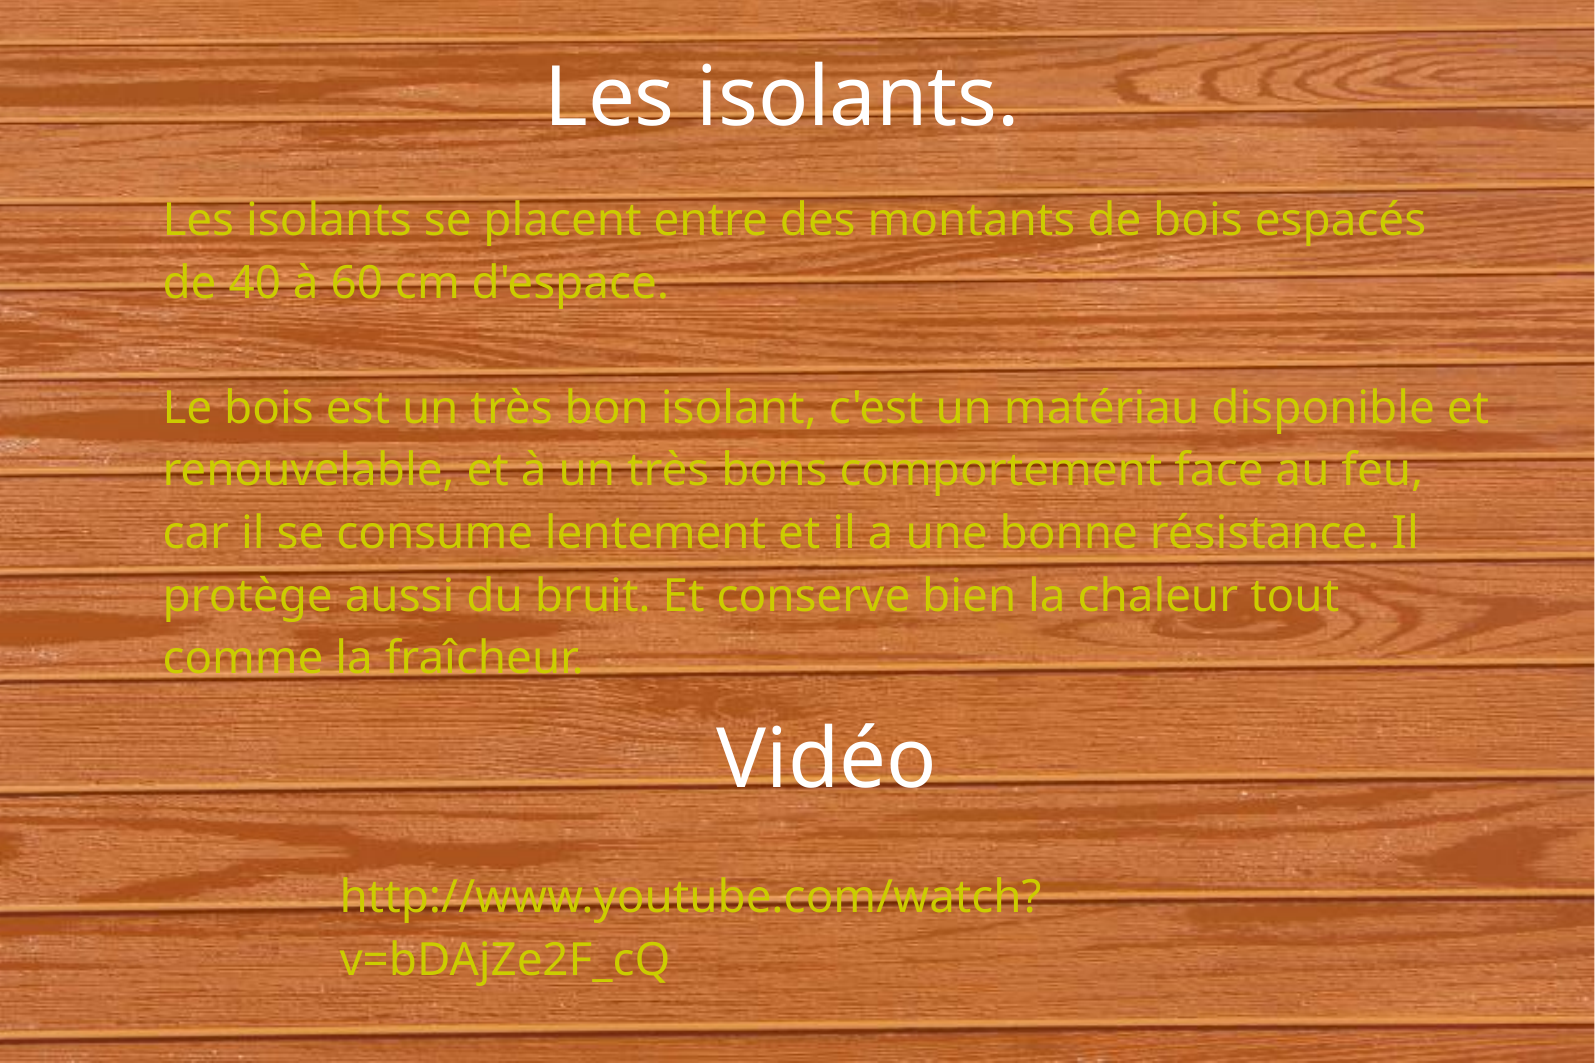

Les isolants.
Les isolants se placent entre des montants de bois espacés de 40 à 60 cm d'espace.
Le bois est un très bon isolant, c'est un matériau disponible et renouvelable, et à un très bons comportement face au feu, car il se consume lentement et il a une bonne résistance. Il protège aussi du bruit. Et conserve bien la chaleur tout comme la fraîcheur.
Vidéo
http://www.youtube.com/watch?v=bDAjZe2F_cQ